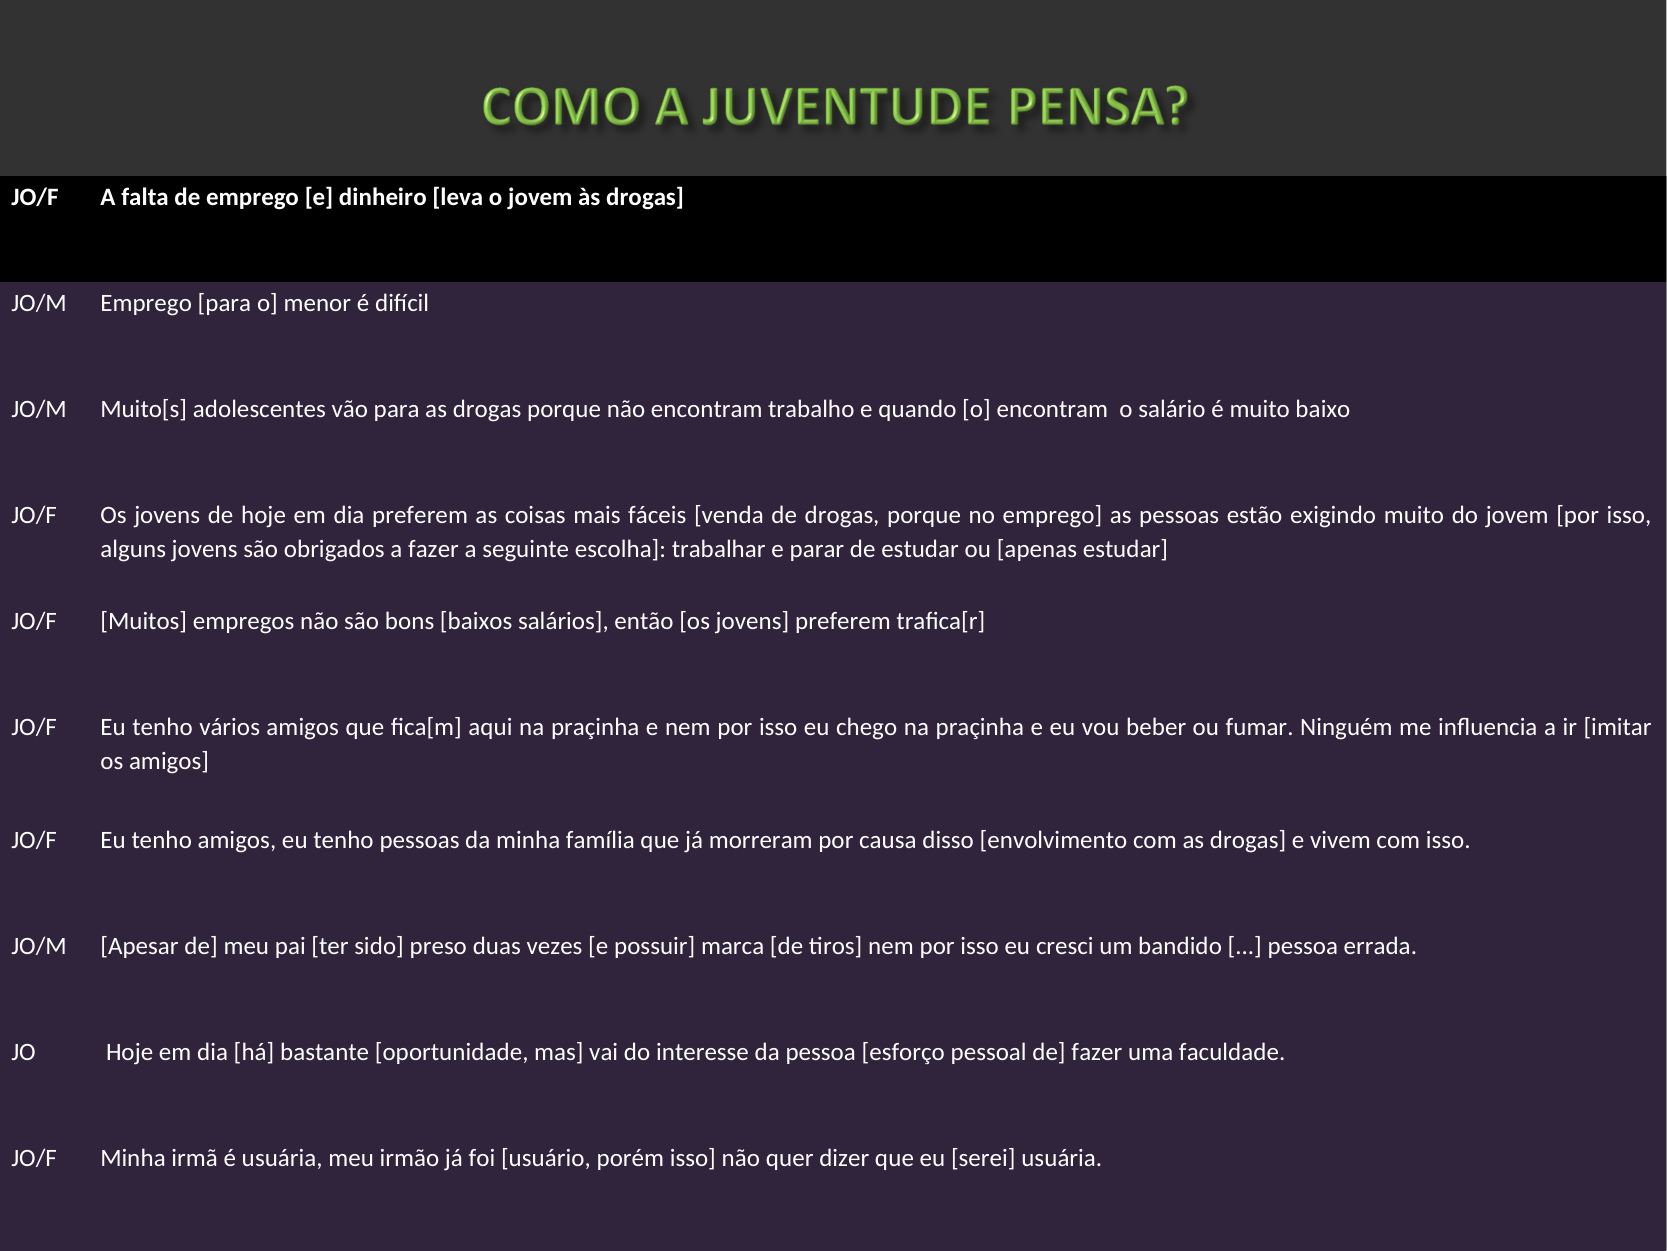

| JO/F | A falta de emprego [e] dinheiro [leva o jovem às drogas] |
| --- | --- |
| JO/M | Emprego [para o] menor é difícil |
| JO/M | Muito[s] adolescentes vão para as drogas porque não encontram trabalho e quando [o] encontram o salário é muito baixo |
| JO/F | Os jovens de hoje em dia preferem as coisas mais fáceis [venda de drogas, porque no emprego] as pessoas estão exigindo muito do jovem [por isso, alguns jovens são obrigados a fazer a seguinte escolha]: trabalhar e parar de estudar ou [apenas estudar] |
| JO/F | [Muitos] empregos não são bons [baixos salários], então [os jovens] preferem trafica[r] |
| JO/F | Eu tenho vários amigos que fica[m] aqui na praçinha e nem por isso eu chego na praçinha e eu vou beber ou fumar. Ninguém me influencia a ir [imitar os amigos] |
| JO/F | Eu tenho amigos, eu tenho pessoas da minha família que já morreram por causa disso [envolvimento com as drogas] e vivem com isso. |
| JO/M | [Apesar de] meu pai [ter sido] preso duas vezes [e possuir] marca [de tiros] nem por isso eu cresci um bandido [...] pessoa errada. |
| JO | Hoje em dia [há] bastante [oportunidade, mas] vai do interesse da pessoa [esforço pessoal de] fazer uma faculdade. |
| JO/F | Minha irmã é usuária, meu irmão já foi [usuário, porém isso] não quer dizer que eu [serei] usuária. |
| JO | [A] oportunidade de o jovem conseguir um trabalho, um estágio [Projovem], um estudo melhor vem aumentando [porém, se ele preferir] entrar nas drogas (...) não vai ter o que fazer mesmo |